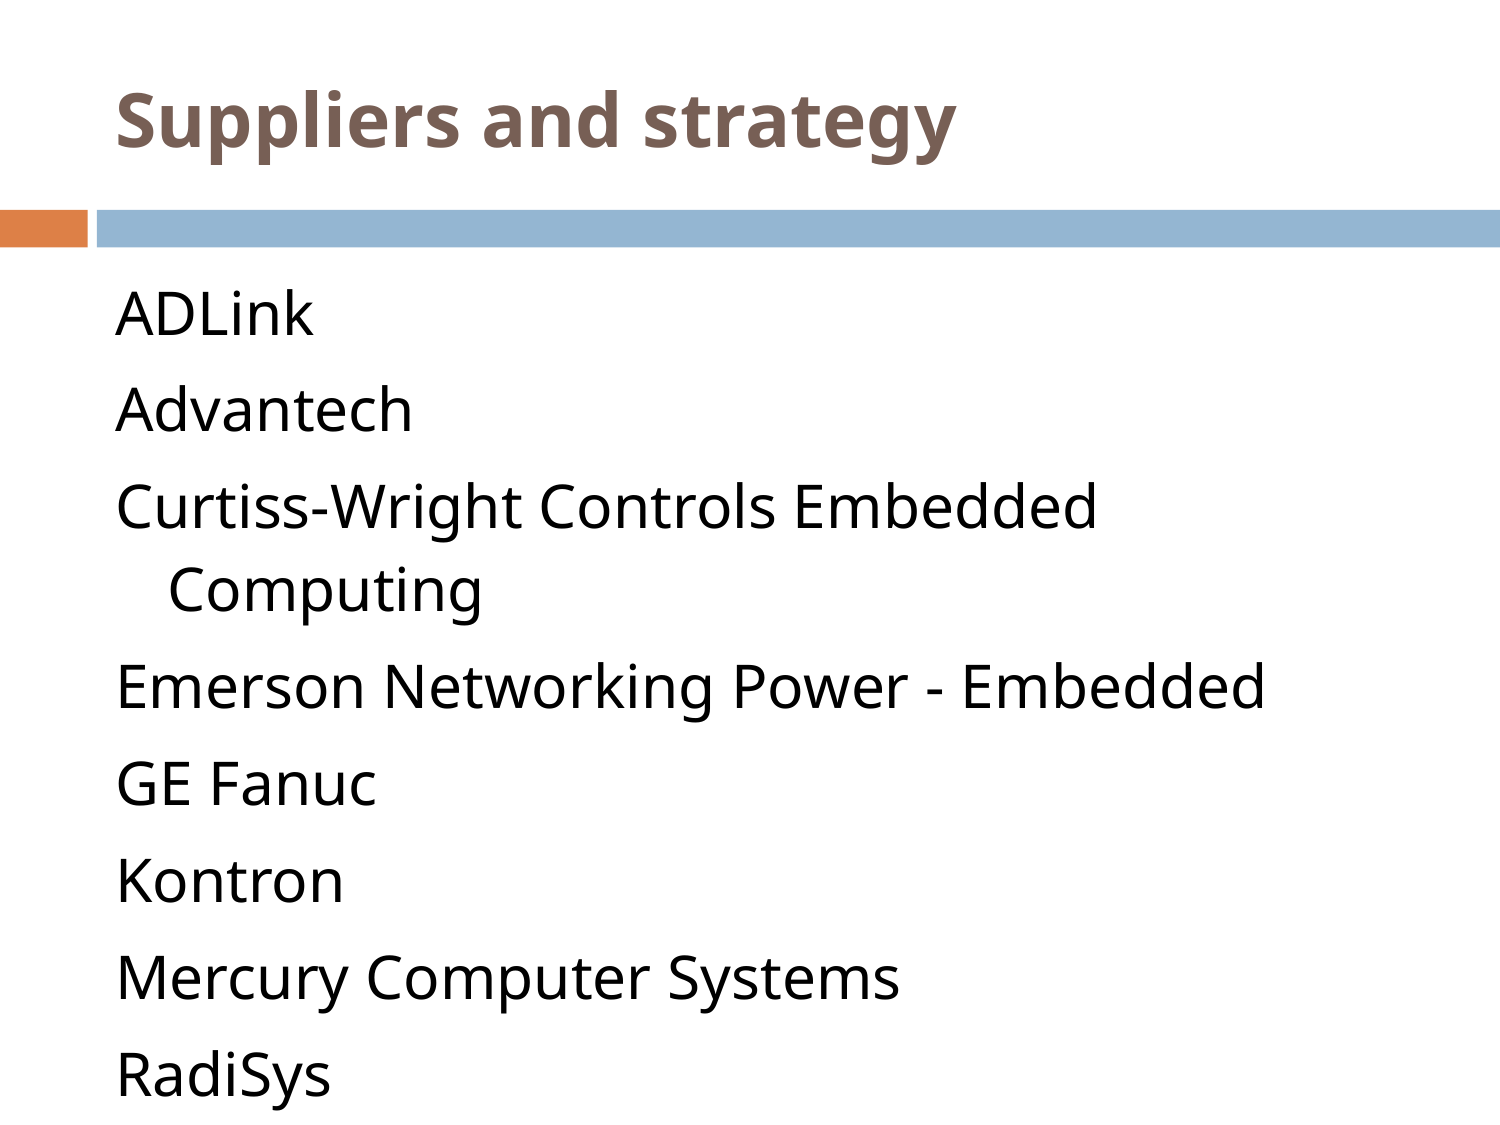

# Suppliers and strategy
ADLink
Advantech
Curtiss-Wright Controls Embedded Computing
Emerson Networking Power - Embedded
GE Fanuc
Kontron
Mercury Computer Systems
RadiSys